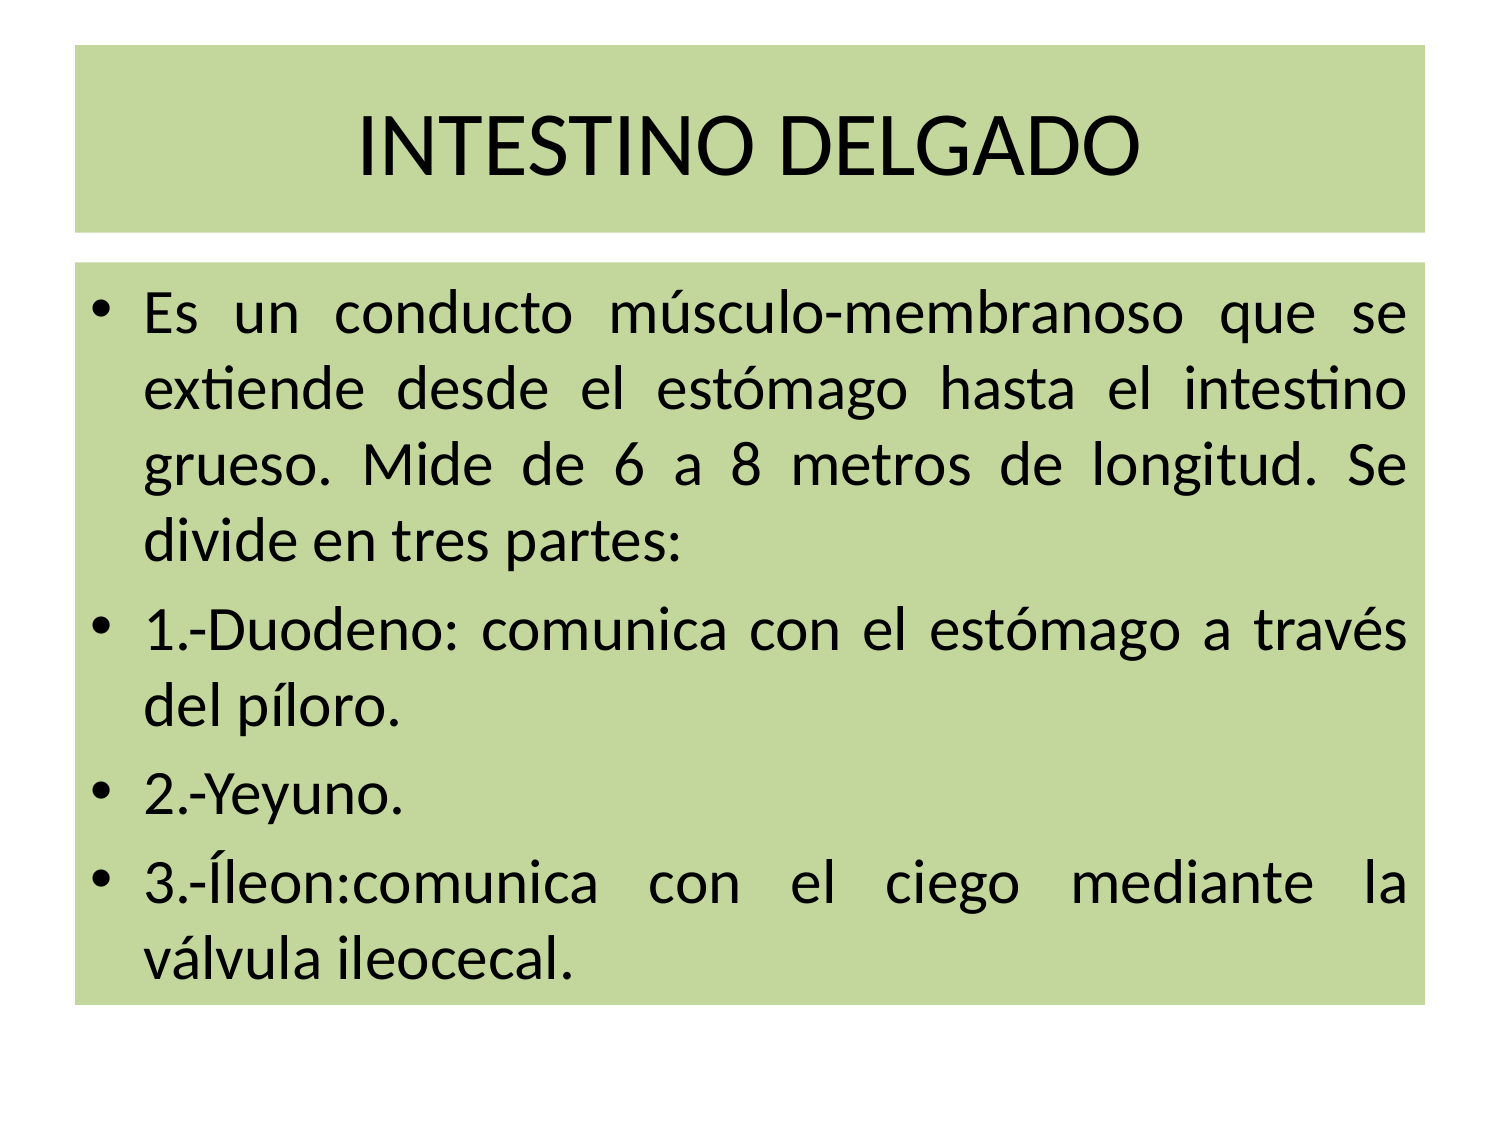

# INTESTINO DELGADO
Es un conducto músculo-membranoso que se extiende desde el estómago hasta el intestino grueso. Mide de 6 a 8 metros de longitud. Se divide en tres partes:
1.-Duodeno: comunica con el estómago a través del píloro.
2.-Yeyuno.
3.-Íleon:comunica con el ciego mediante la válvula ileocecal.